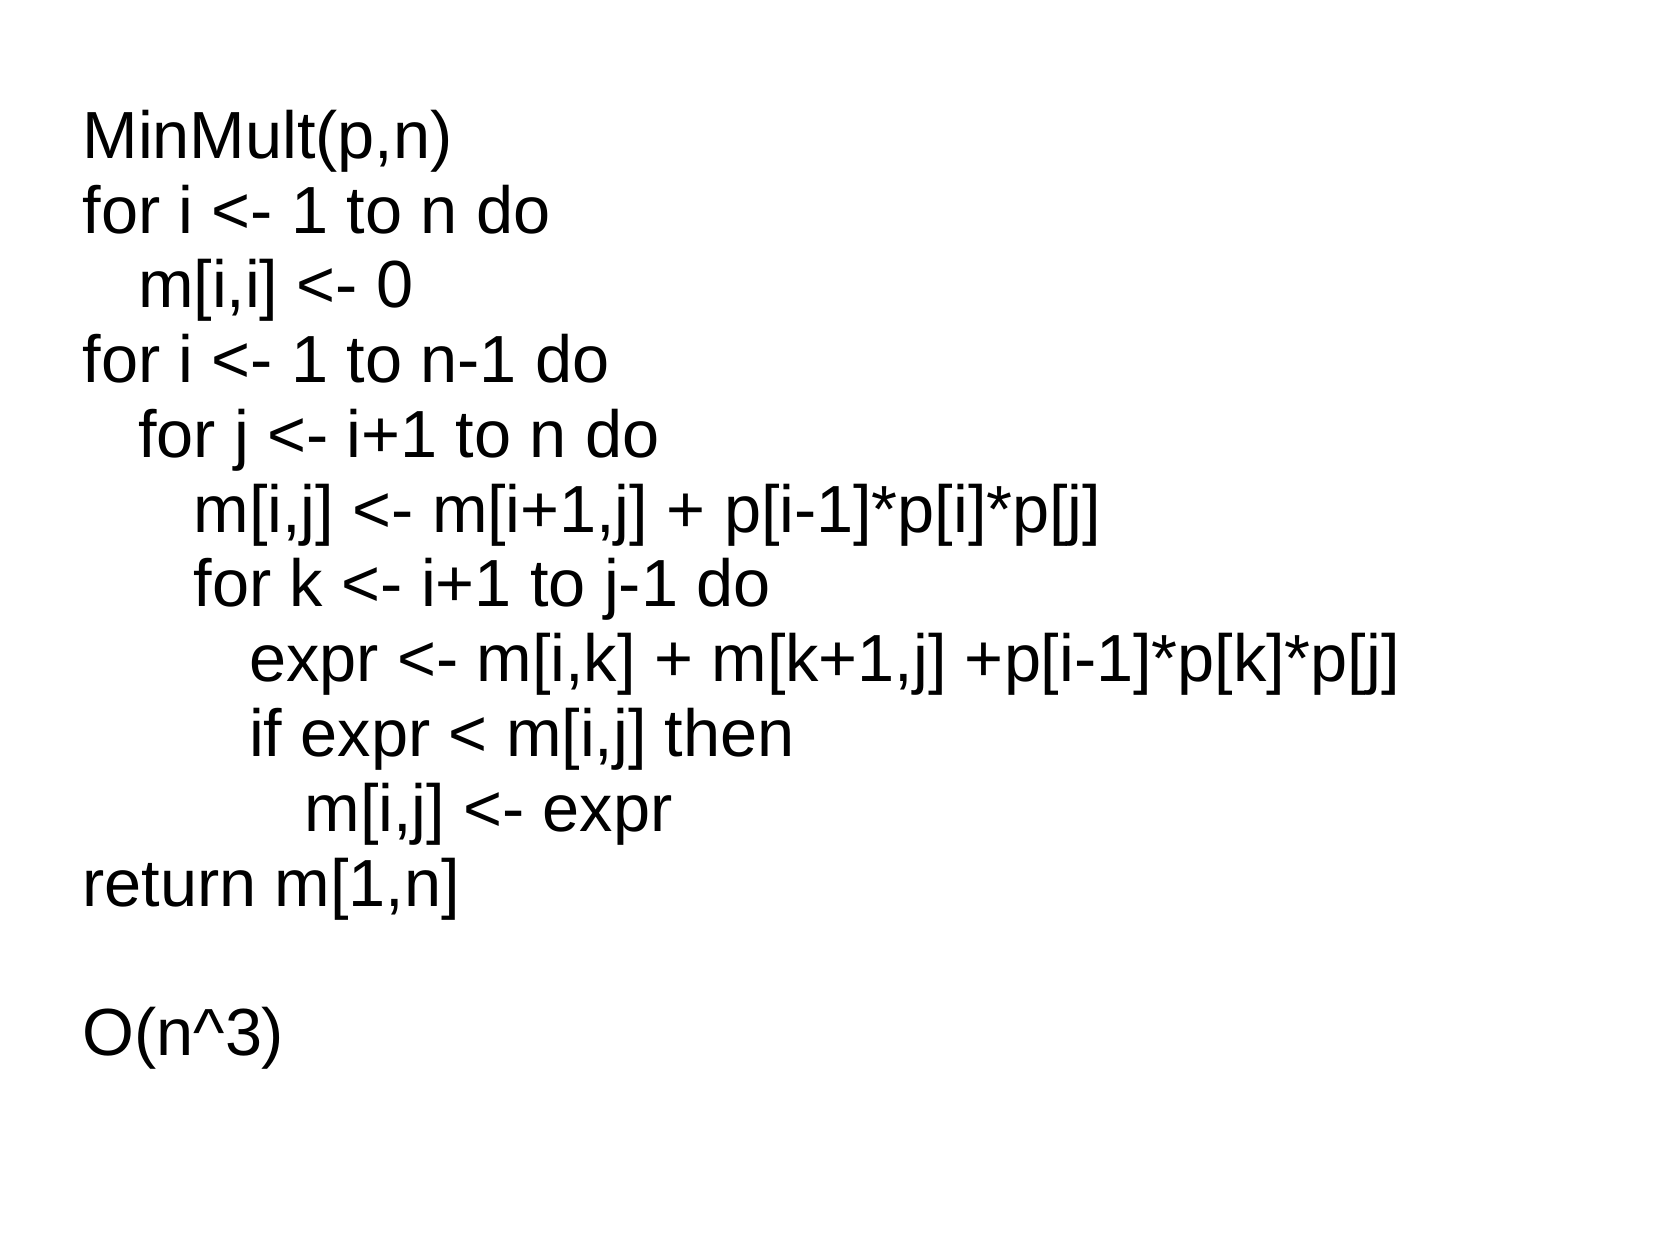

# MinMult(p,n)
for i <- 1 to n do
 m[i,i] <- 0
for i <- 1 to n-1 do
 for j <- i+1 to n do
 m[i,j] <- m[i+1,j] + p[i-1]*p[i]*p[j]
 for k <- i+1 to j-1 do
 expr <- m[i,k] + m[k+1,j] +p[i-1]*p[k]*p[j]
 if expr < m[i,j] then
 m[i,j] <- expr
return m[1,n]
O(n^3)